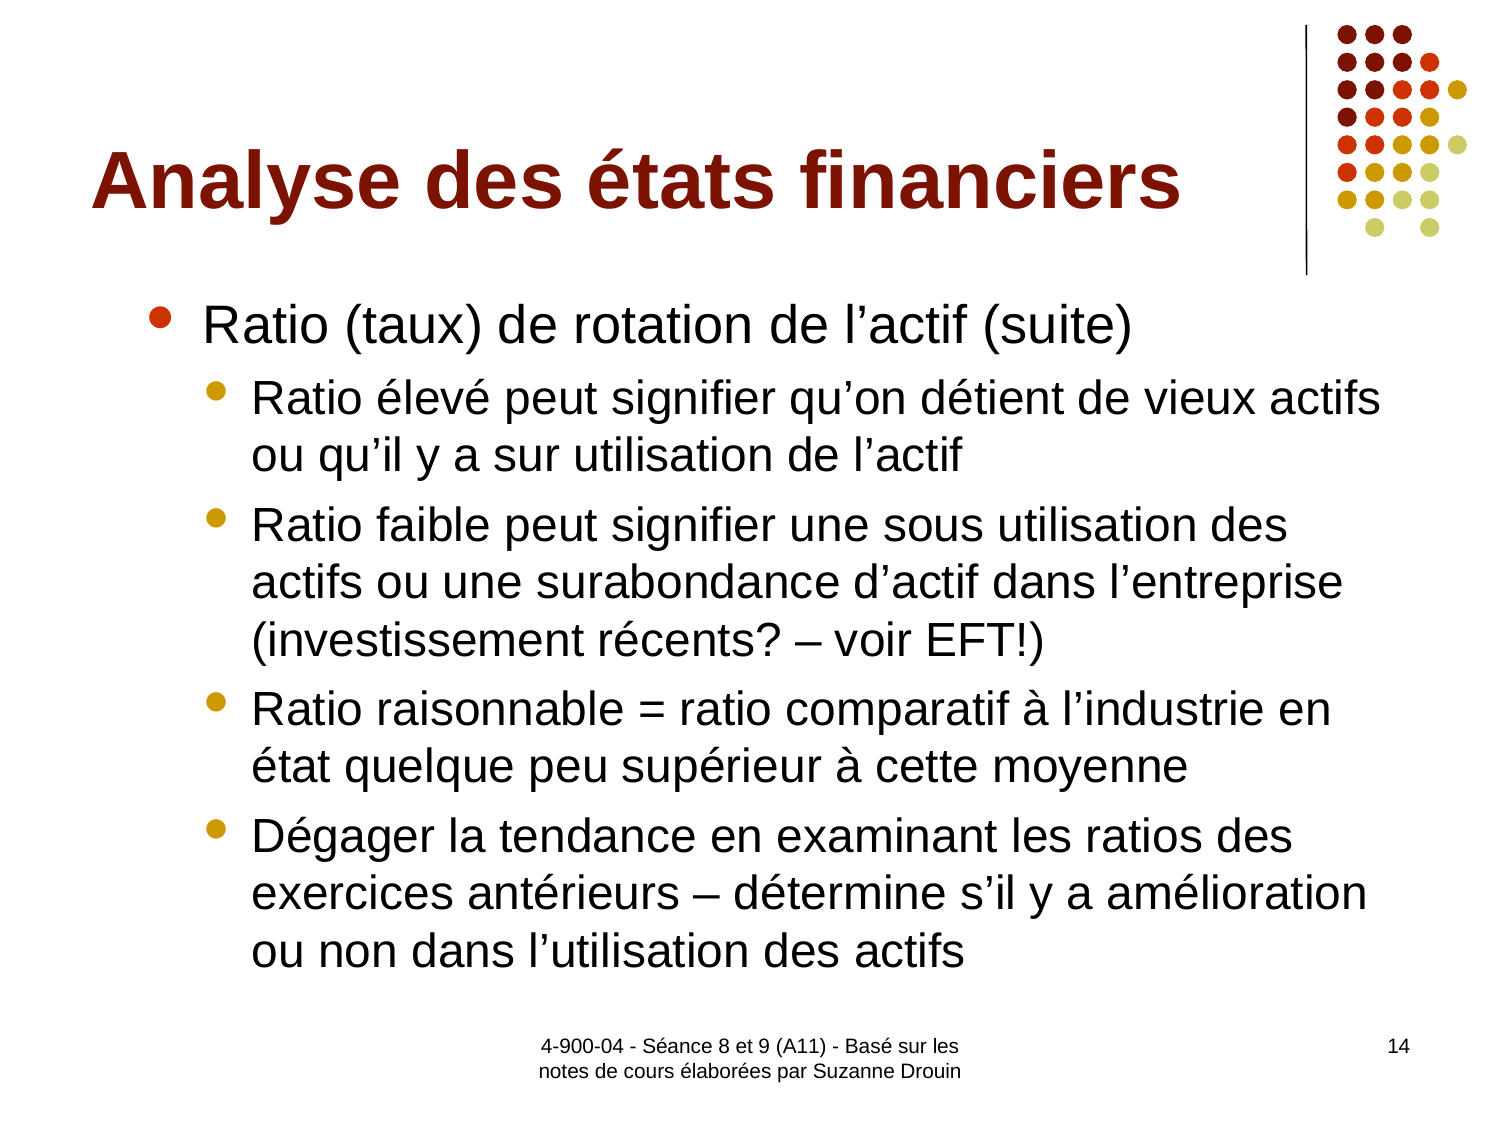

Analyse des états financiers
Ratio (taux) de rotation de l’actif (suite)
Ratio élevé peut signifier qu’on détient de vieux actifs ou qu’il y a sur utilisation de l’actif
Ratio faible peut signifier une sous utilisation des actifs ou une surabondance d’actif dans l’entreprise (investissement récents? – voir EFT!)
Ratio raisonnable = ratio comparatif à l’industrie en état quelque peu supérieur à cette moyenne
Dégager la tendance en examinant les ratios des exercices antérieurs – détermine s’il y a amélioration ou non dans l’utilisation des actifs
4-900-04 - Séance 8 et 9 (A11) - Basé sur les notes de cours élaborées par Suzanne Drouin